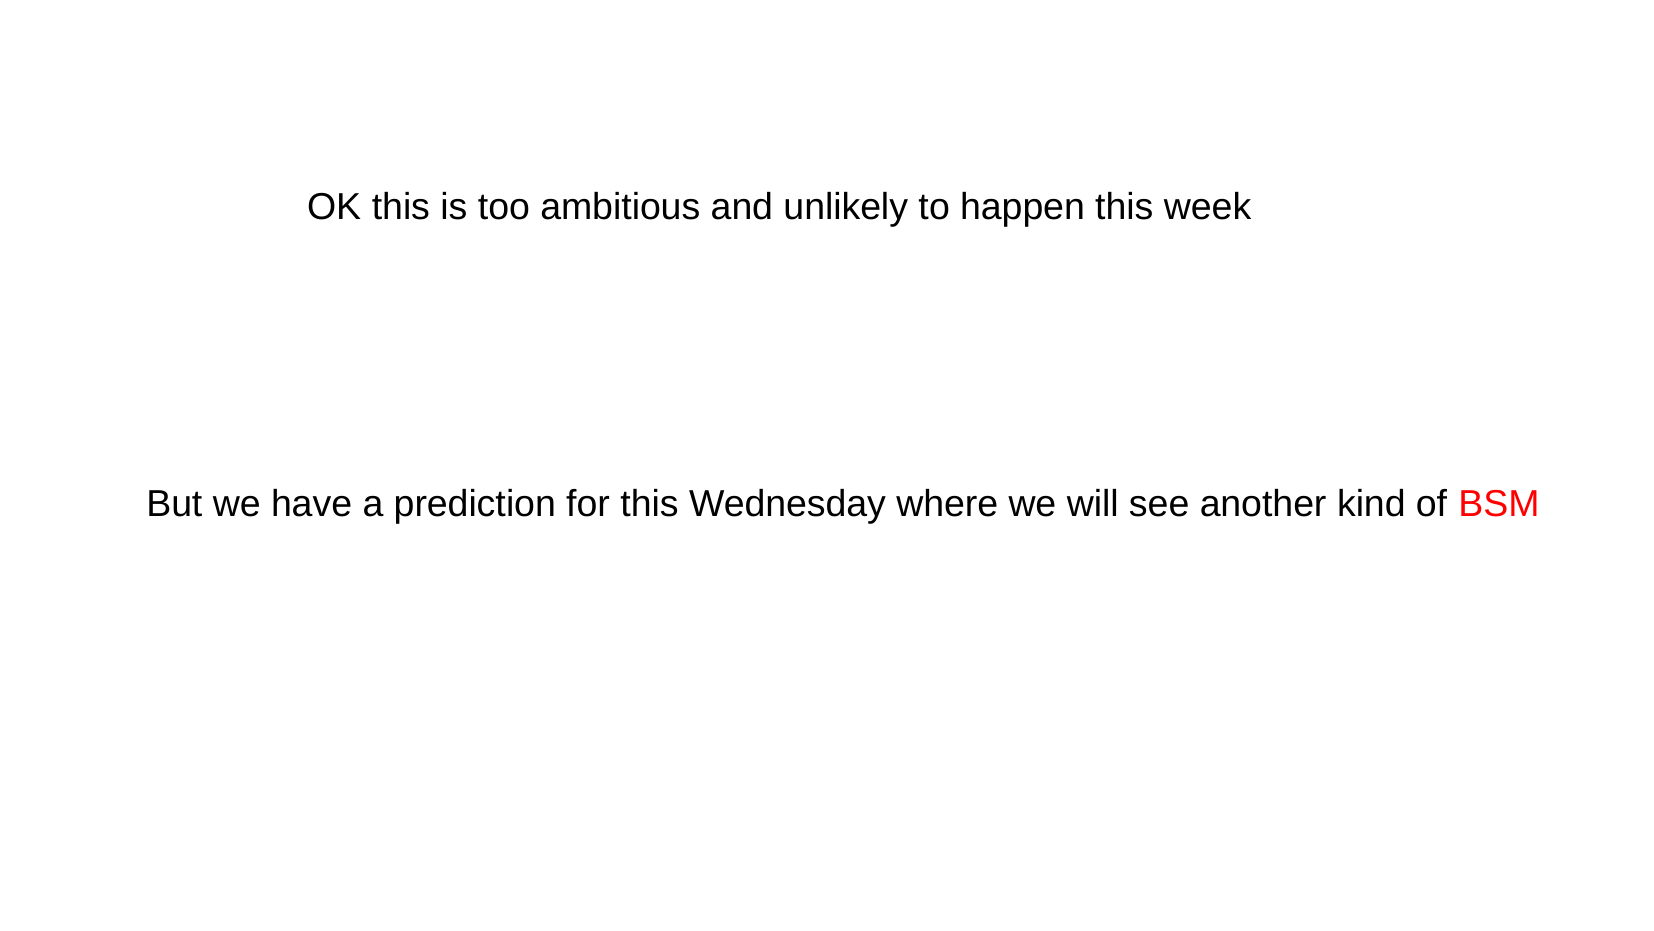

OK this is too ambitious and unlikely to happen this week
But we have a prediction for this Wednesday where we will see another kind of BSM